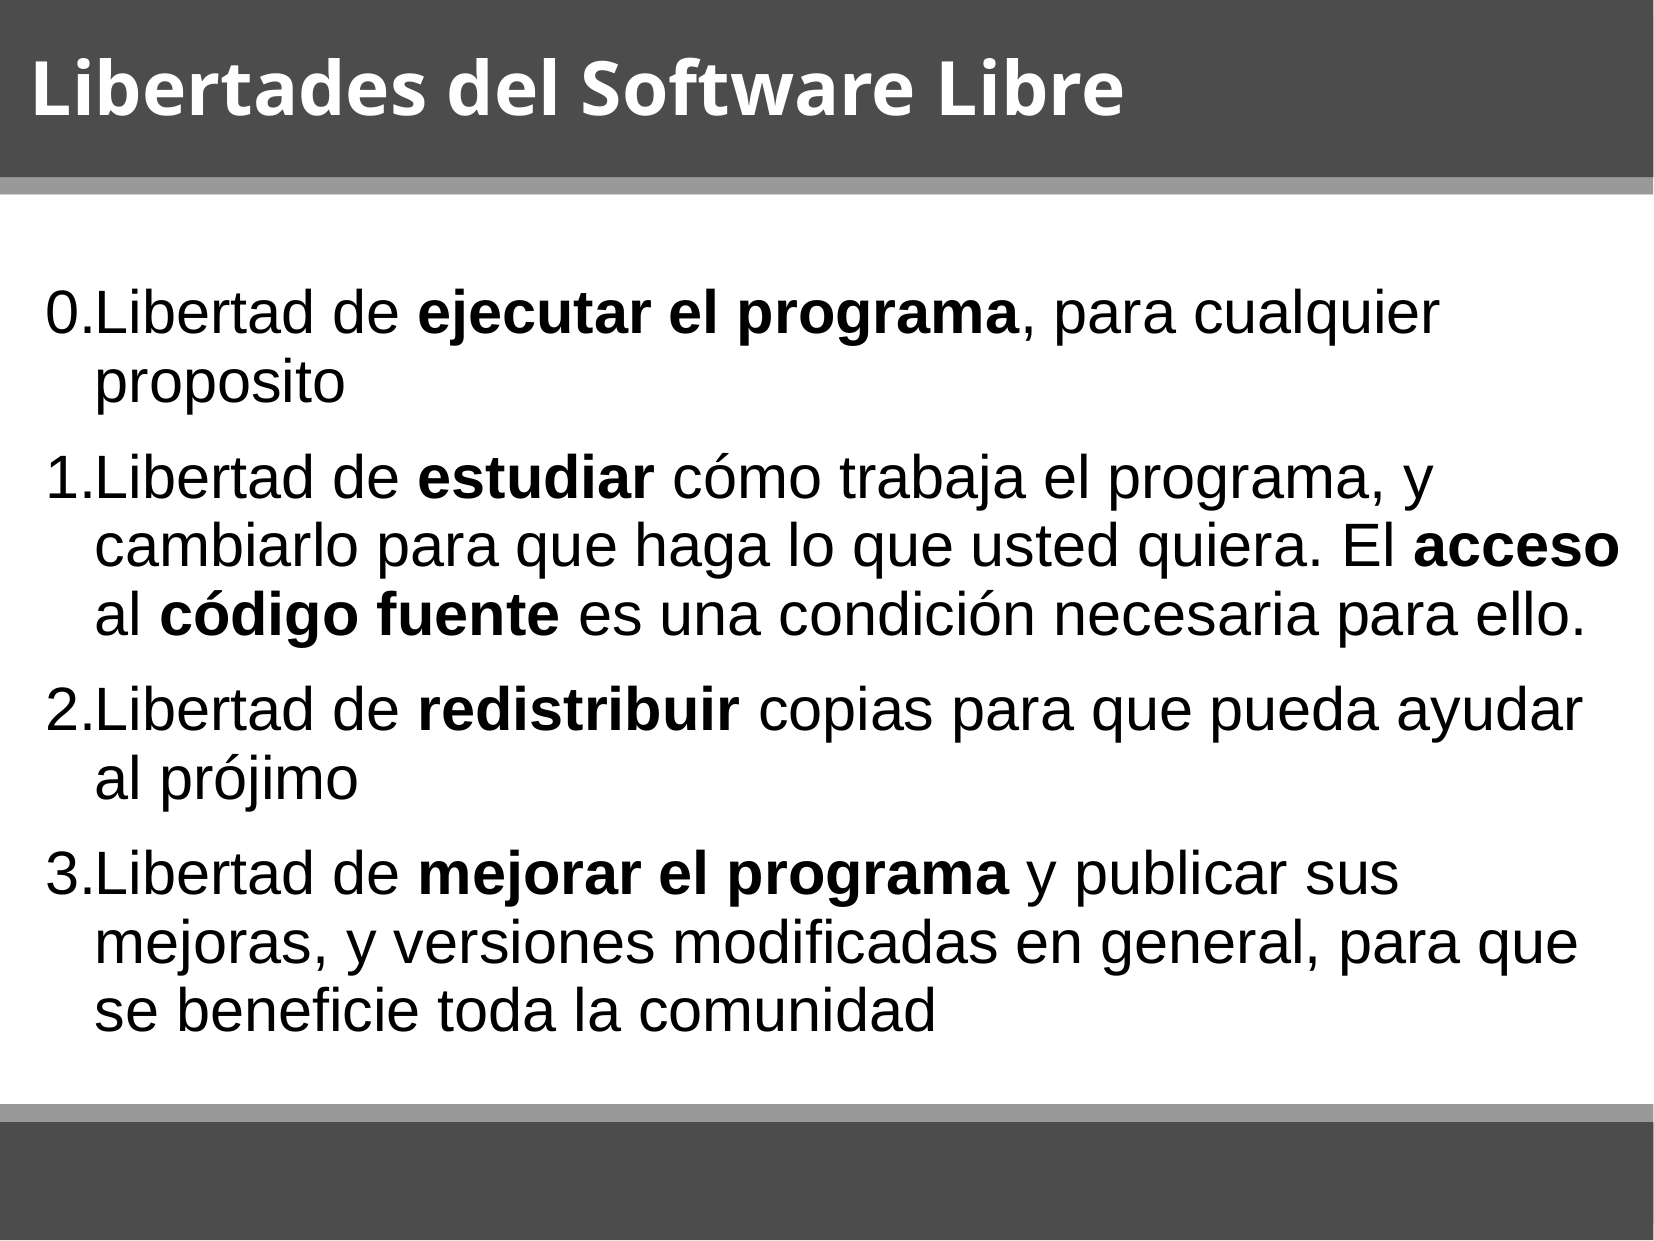

# Libertades del Software Libre
Libertad de ejecutar el programa, para cualquier proposito
Libertad de estudiar cómo trabaja el programa, y cambiarlo para que haga lo que usted quiera. El acceso al código fuente es una condición necesaria para ello.
Libertad de redistribuir copias para que pueda ayudar al prójimo
Libertad de mejorar el programa y publicar sus mejoras, y versiones modificadas en general, para que se beneficie toda la comunidad